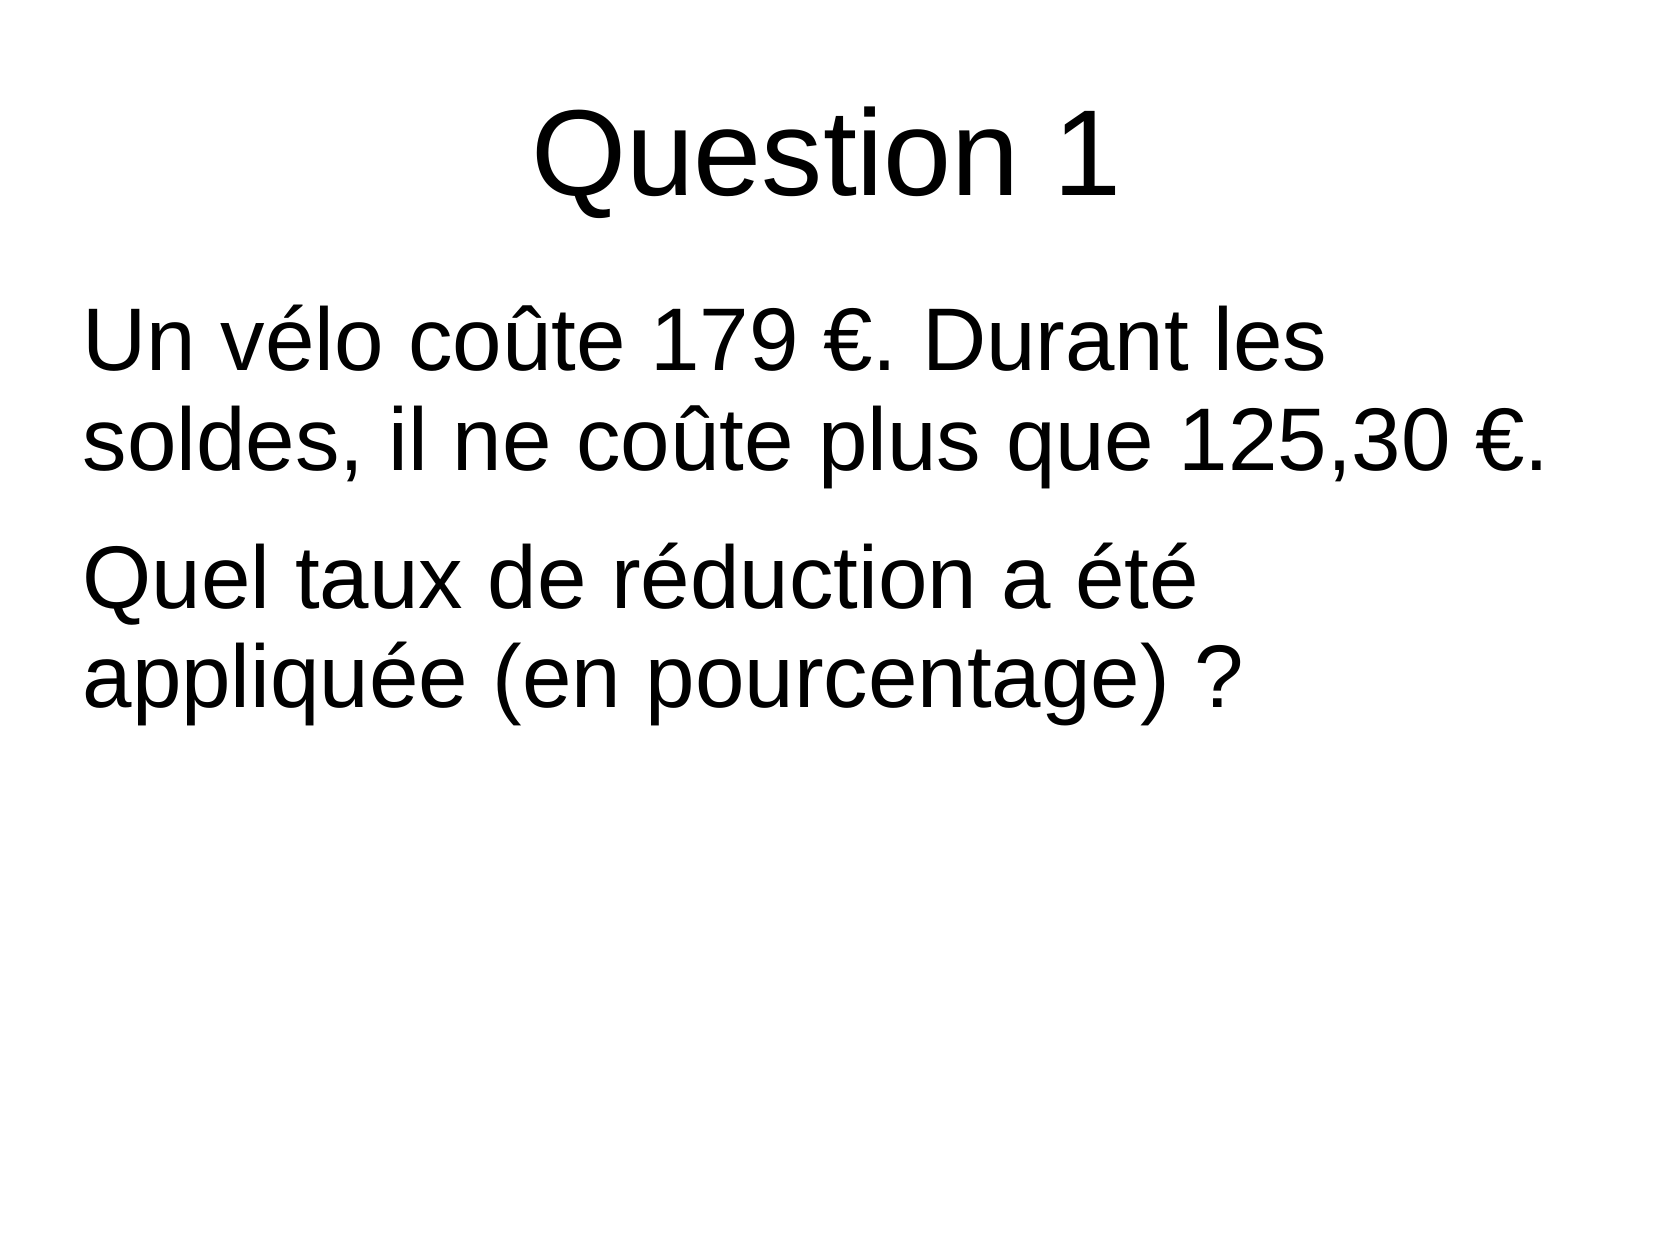

# Question 1
Un vélo coûte 179 €. Durant les soldes, il ne coûte plus que 125,30 €.
Quel taux de réduction a été appliquée (en pourcentage) ?